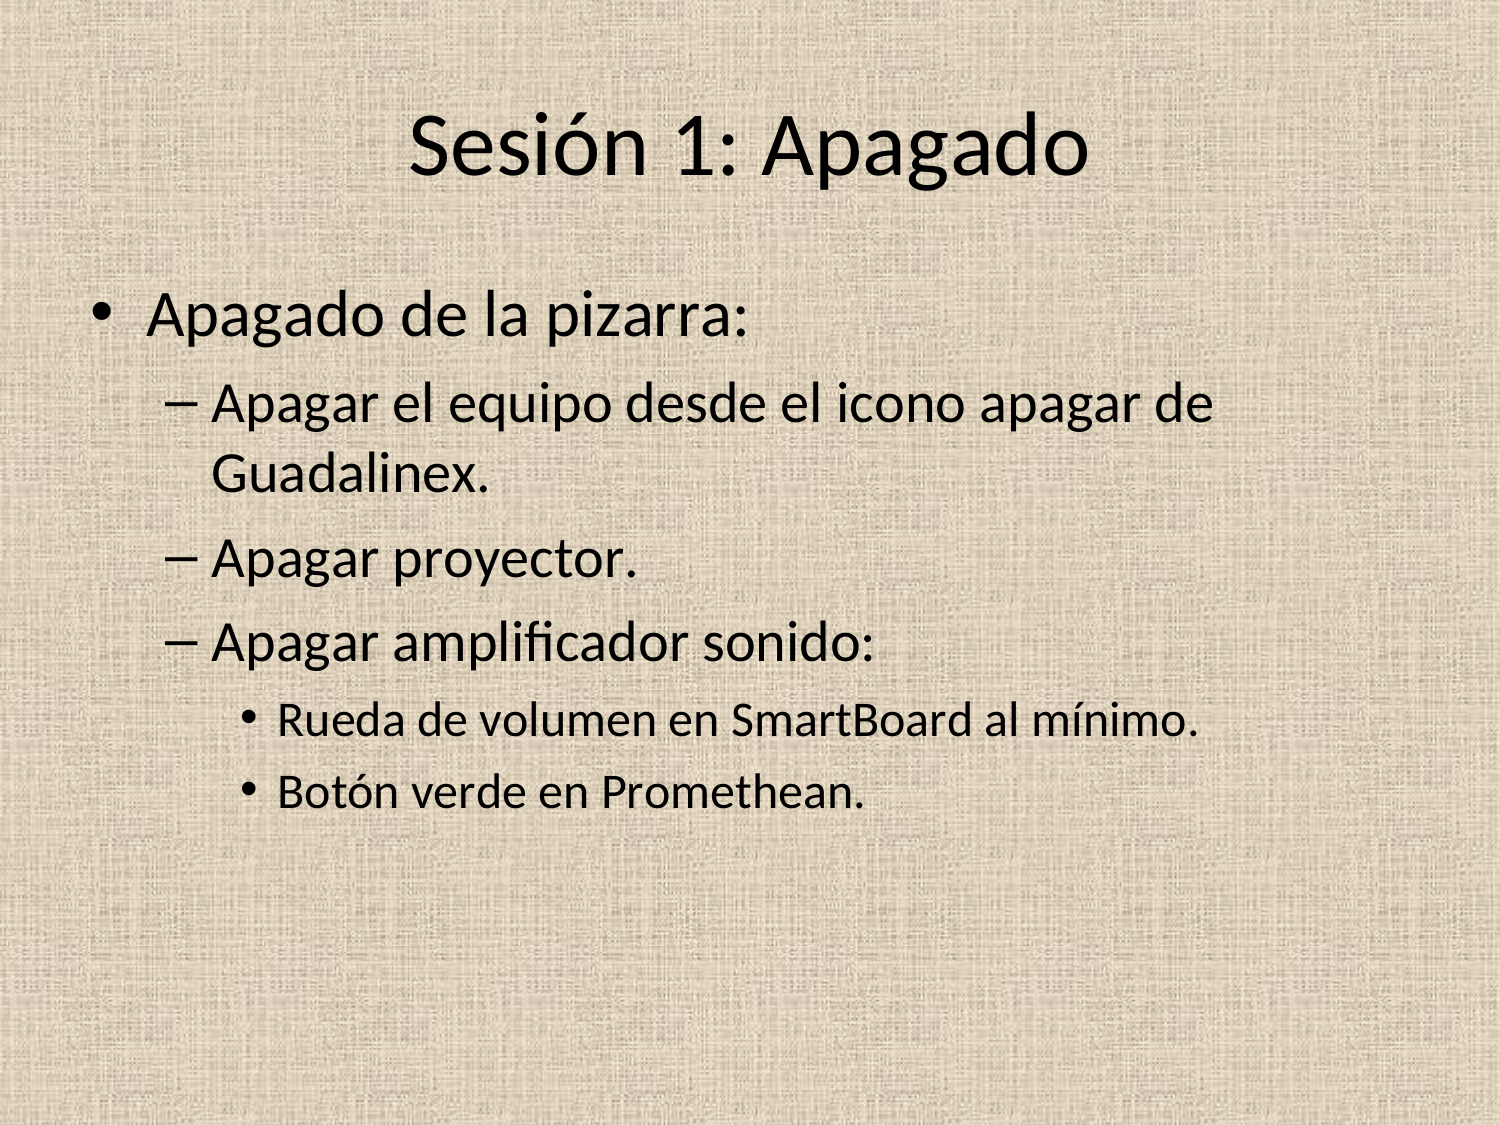

# Sesión 1: Apagado
Apagado de la pizarra:
Apagar el equipo desde el icono apagar de Guadalinex.
Apagar proyector.
Apagar amplificador sonido:
Rueda de volumen en SmartBoard al mínimo.
Botón verde en Promethean.